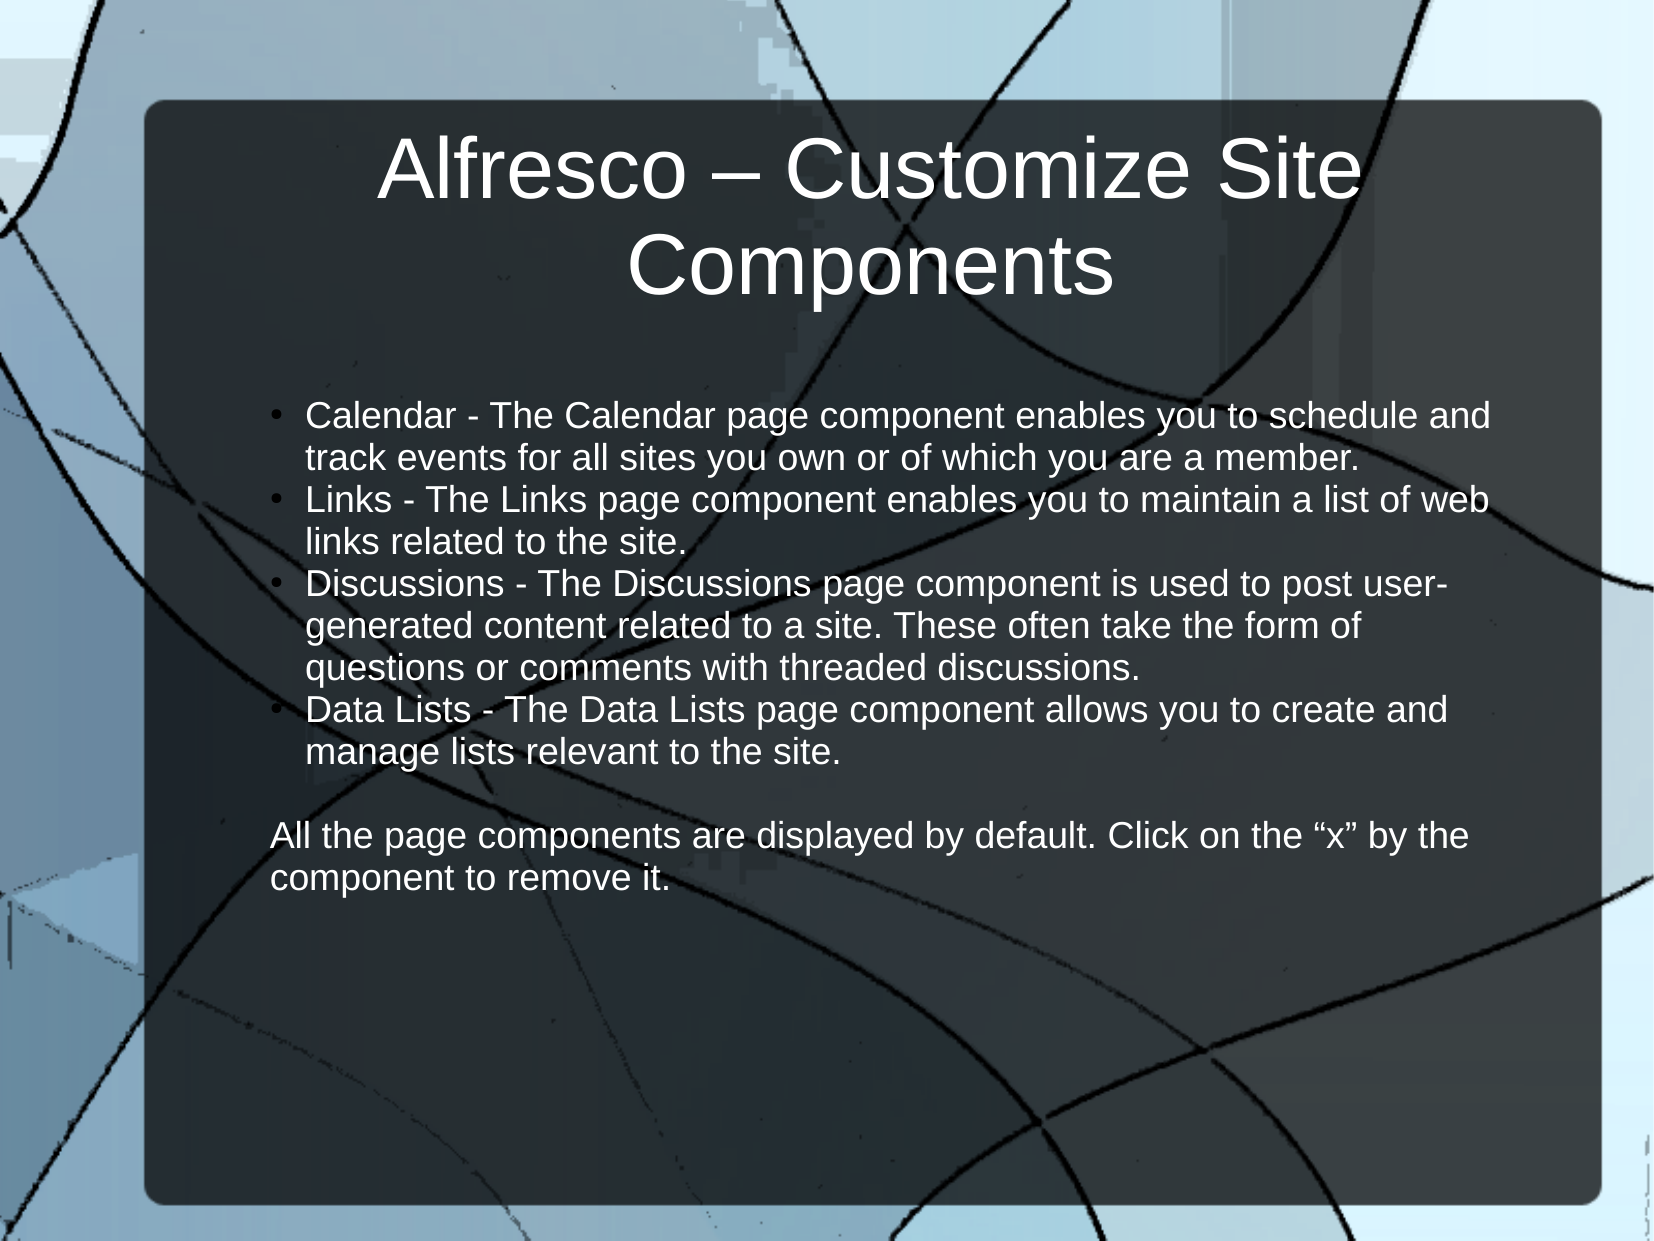

# Alfresco – Customize Site Components
Calendar - The Calendar page component enables you to schedule and track events for all sites you own or of which you are a member.
Links - The Links page component enables you to maintain a list of web links related to the site.
Discussions - The Discussions page component is used to post user-generated content related to a site. These often take the form of questions or comments with threaded discussions.
Data Lists - The Data Lists page component allows you to create and manage lists relevant to the site.
All the page components are displayed by default. Click on the “x” by the component to remove it.